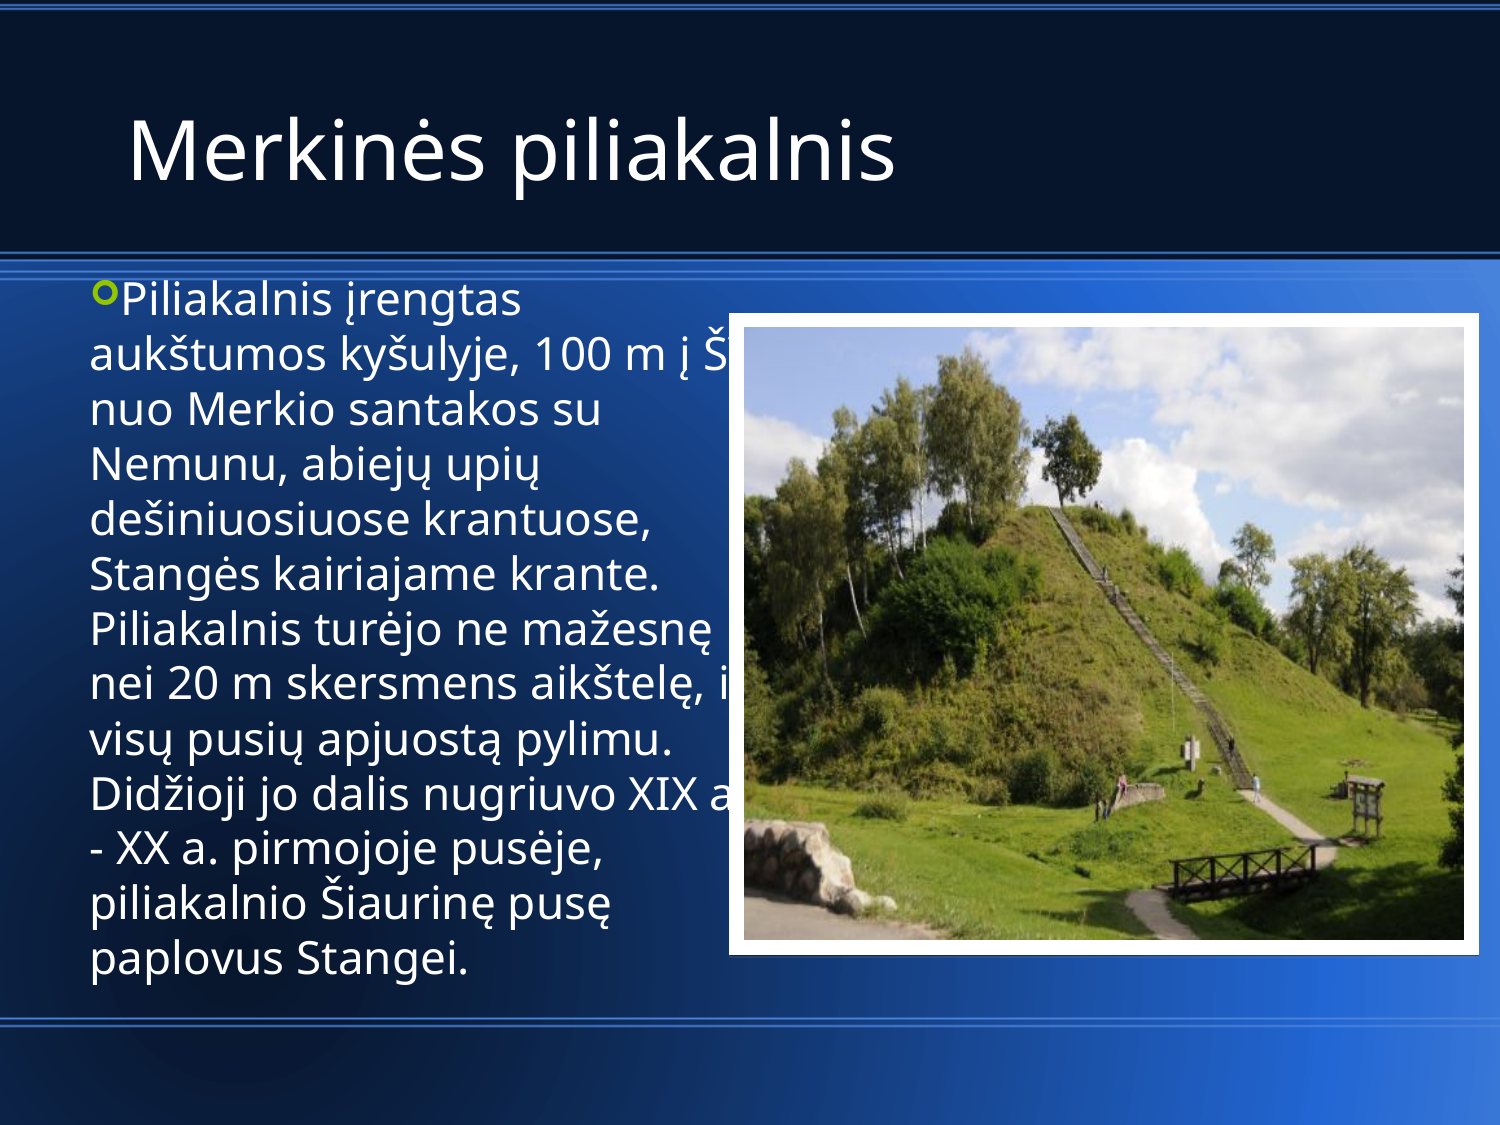

# Merkinės piliakalnis
Piliakalnis įrengtas aukštumos kyšulyje, 100 m į ŠV nuo Merkio santakos su Nemunu, abiejų upių dešiniuosiuose krantuose, Stangės kairiajame krante. Piliakalnis turėjo ne mažesnę nei 20 m skersmens aikštelę, iš visų pusių apjuostą pylimu. Didžioji jo dalis nugriuvo XIX a. - XX a. pirmojoje pusėje, piliakalnio Šiaurinę pusę paplovus Stangei.